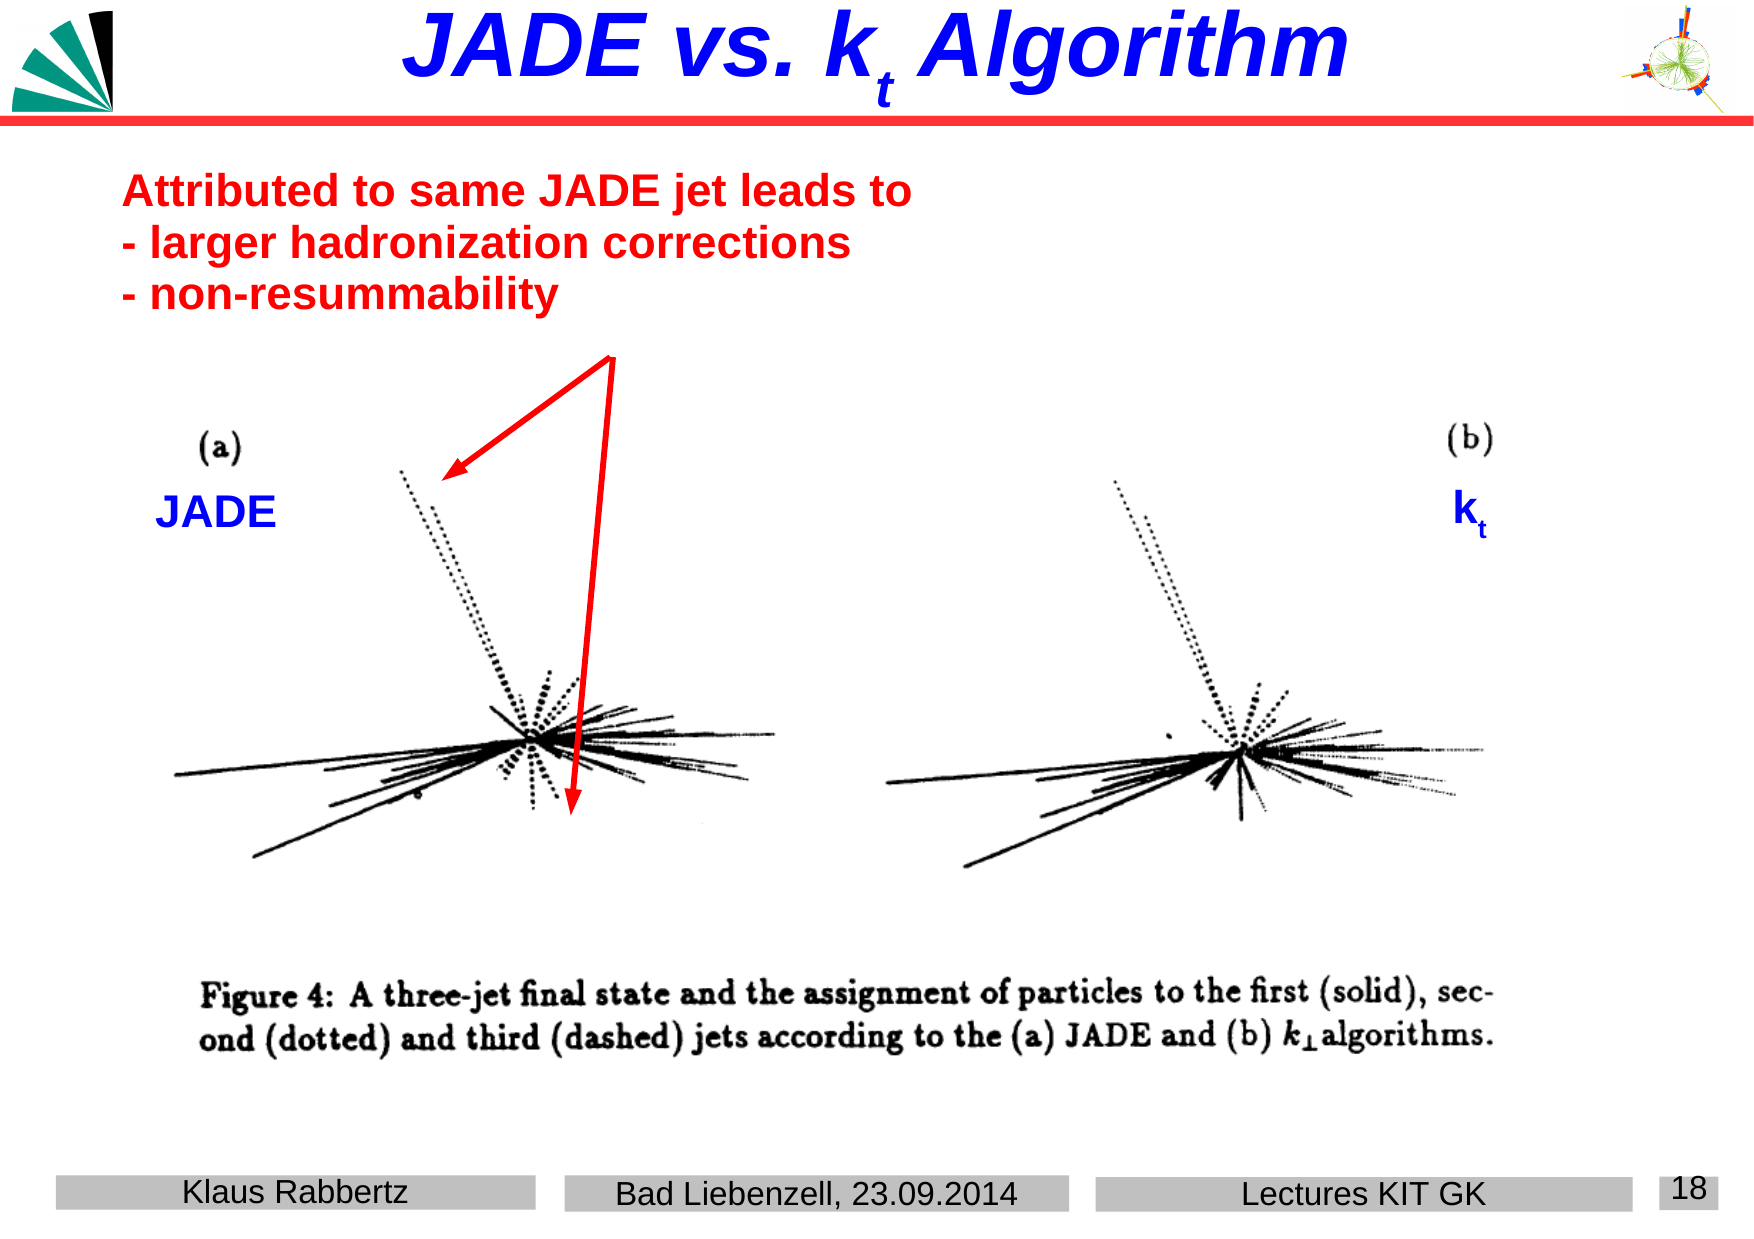

# JADE vs. kt Algorithm
Attributed to same JADE jet leads to
- larger hadronization corrections
- non-resummability
kt
JADE